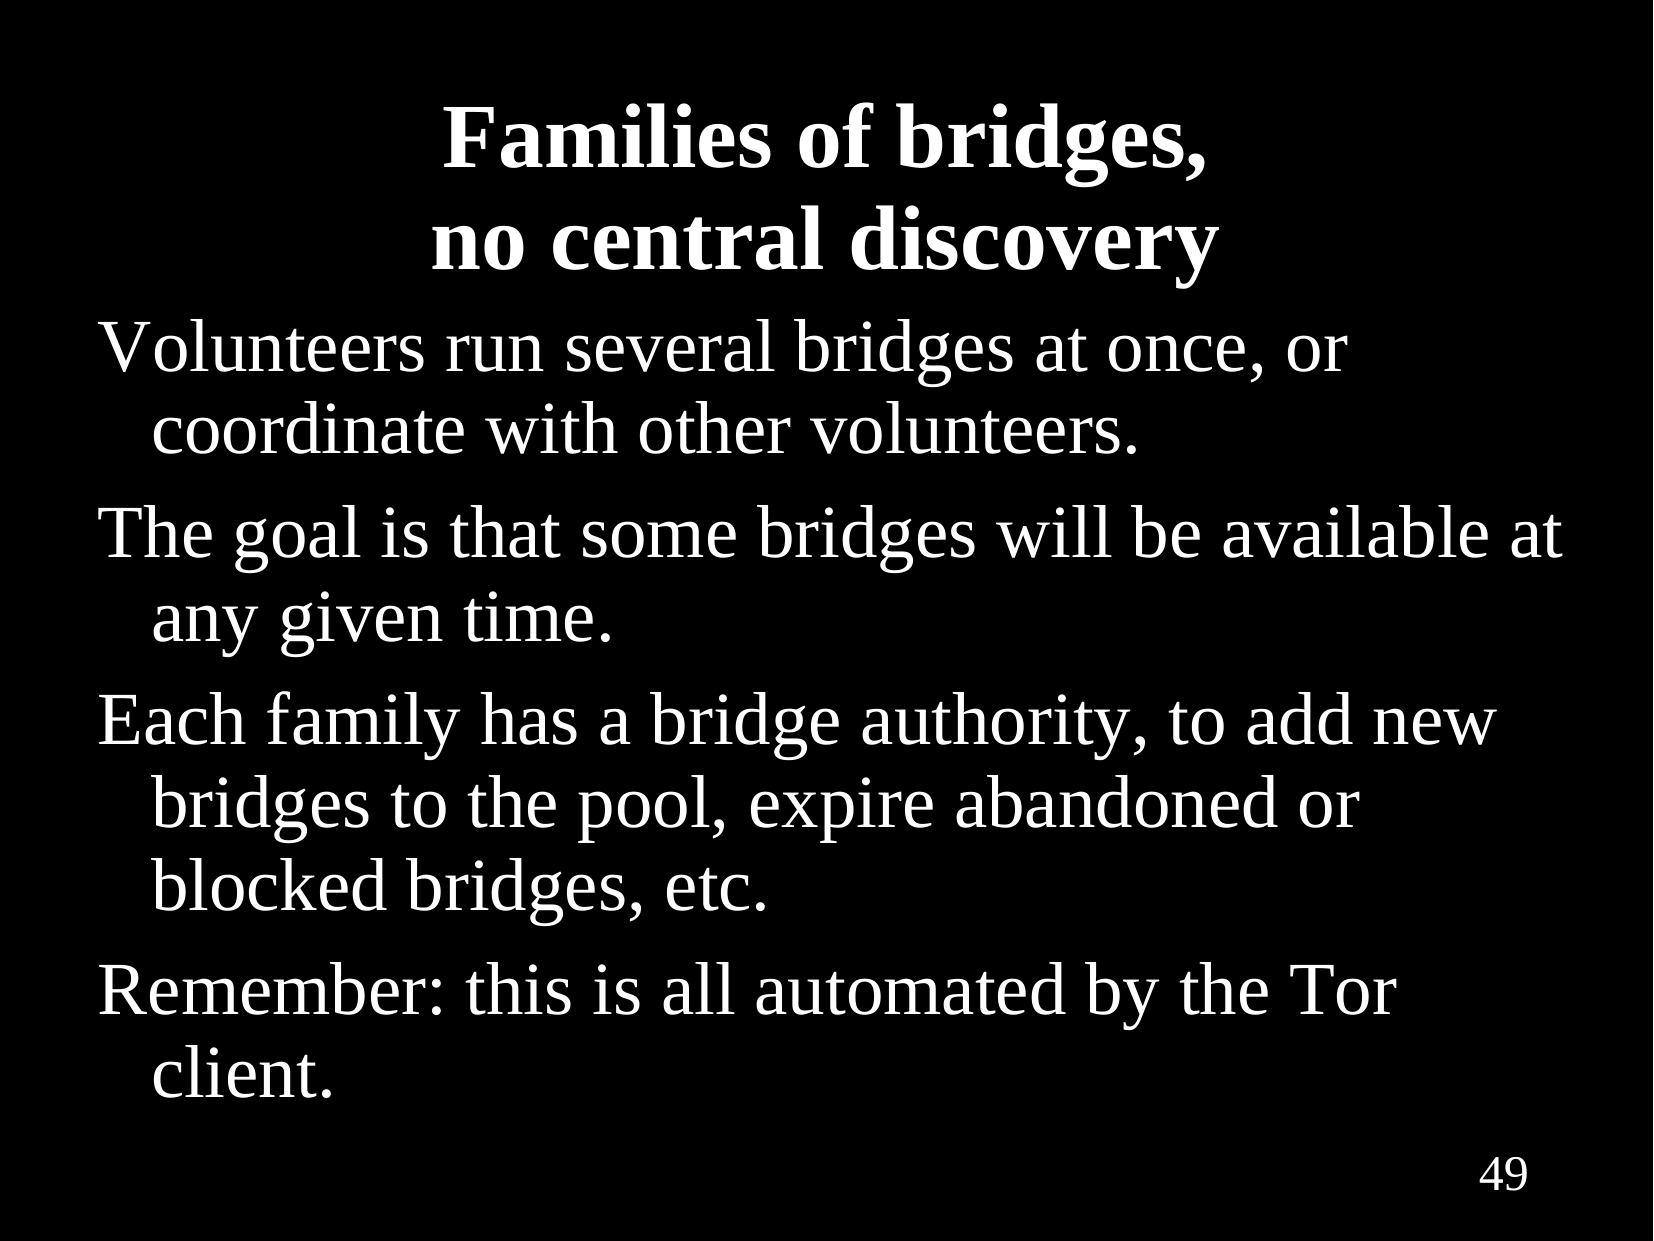

# Families of bridges, no central discovery
Volunteers run several bridges at once, or coordinate with other volunteers.
The goal is that some bridges will be available at any given time.
Each family has a bridge authority, to add new bridges to the pool, expire abandoned or blocked bridges, etc.
Remember: this is all automated by the Tor client.